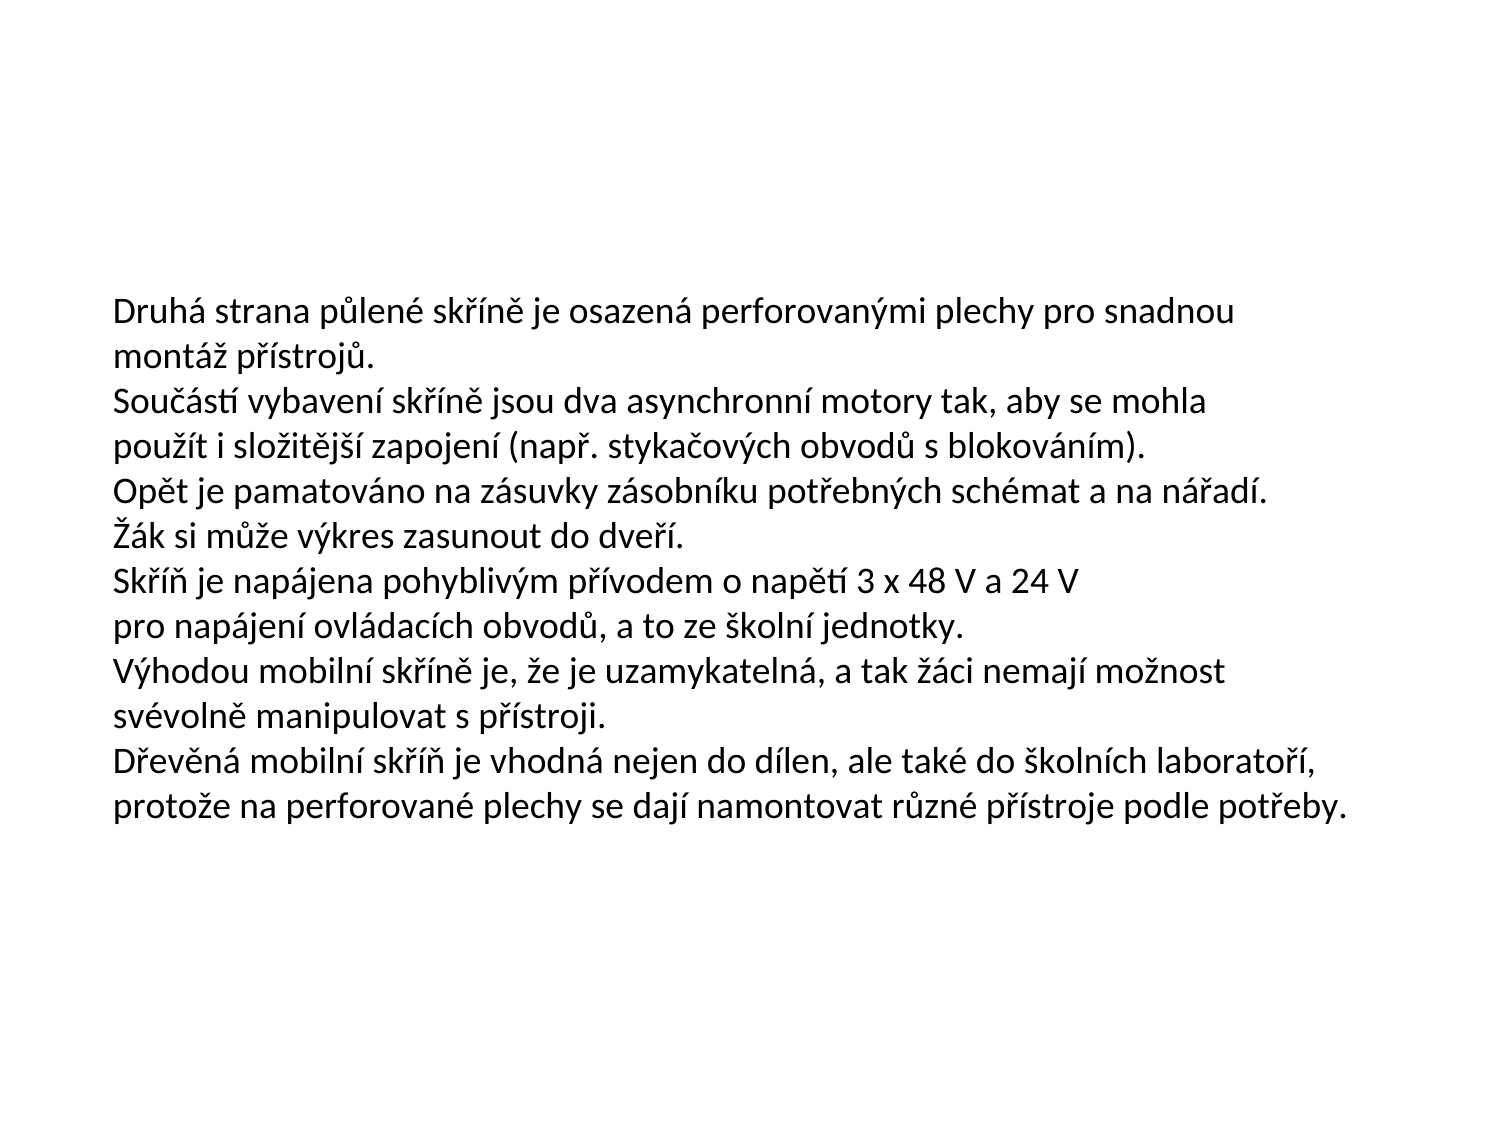

Druhá strana půlené skříně je osazená perforovanými plechy pro snadnou
montáž přístrojů.
Součástí vybavení skříně jsou dva asynchronní motory tak, aby se mohla
použít i složitější zapojení (např. stykačových obvodů s blokováním).
Opět je pamatováno na zásuvky zásobníku potřebných schémat a na nářadí.
Žák si může výkres zasunout do dveří.
Skříň je napájena pohyblivým přívodem o napětí 3 x 48 V a 24 V
pro napájení ovládacích obvodů, a to ze školní jednotky.
Výhodou mobilní skříně je, že je uzamykatelná, a tak žáci nemají možnost
svévolně manipulovat s přístroji.
Dřevěná mobilní skříň je vhodná nejen do dílen, ale také do školních laboratoří,
protože na perforované plechy se dají namontovat různé přístroje podle potřeby.